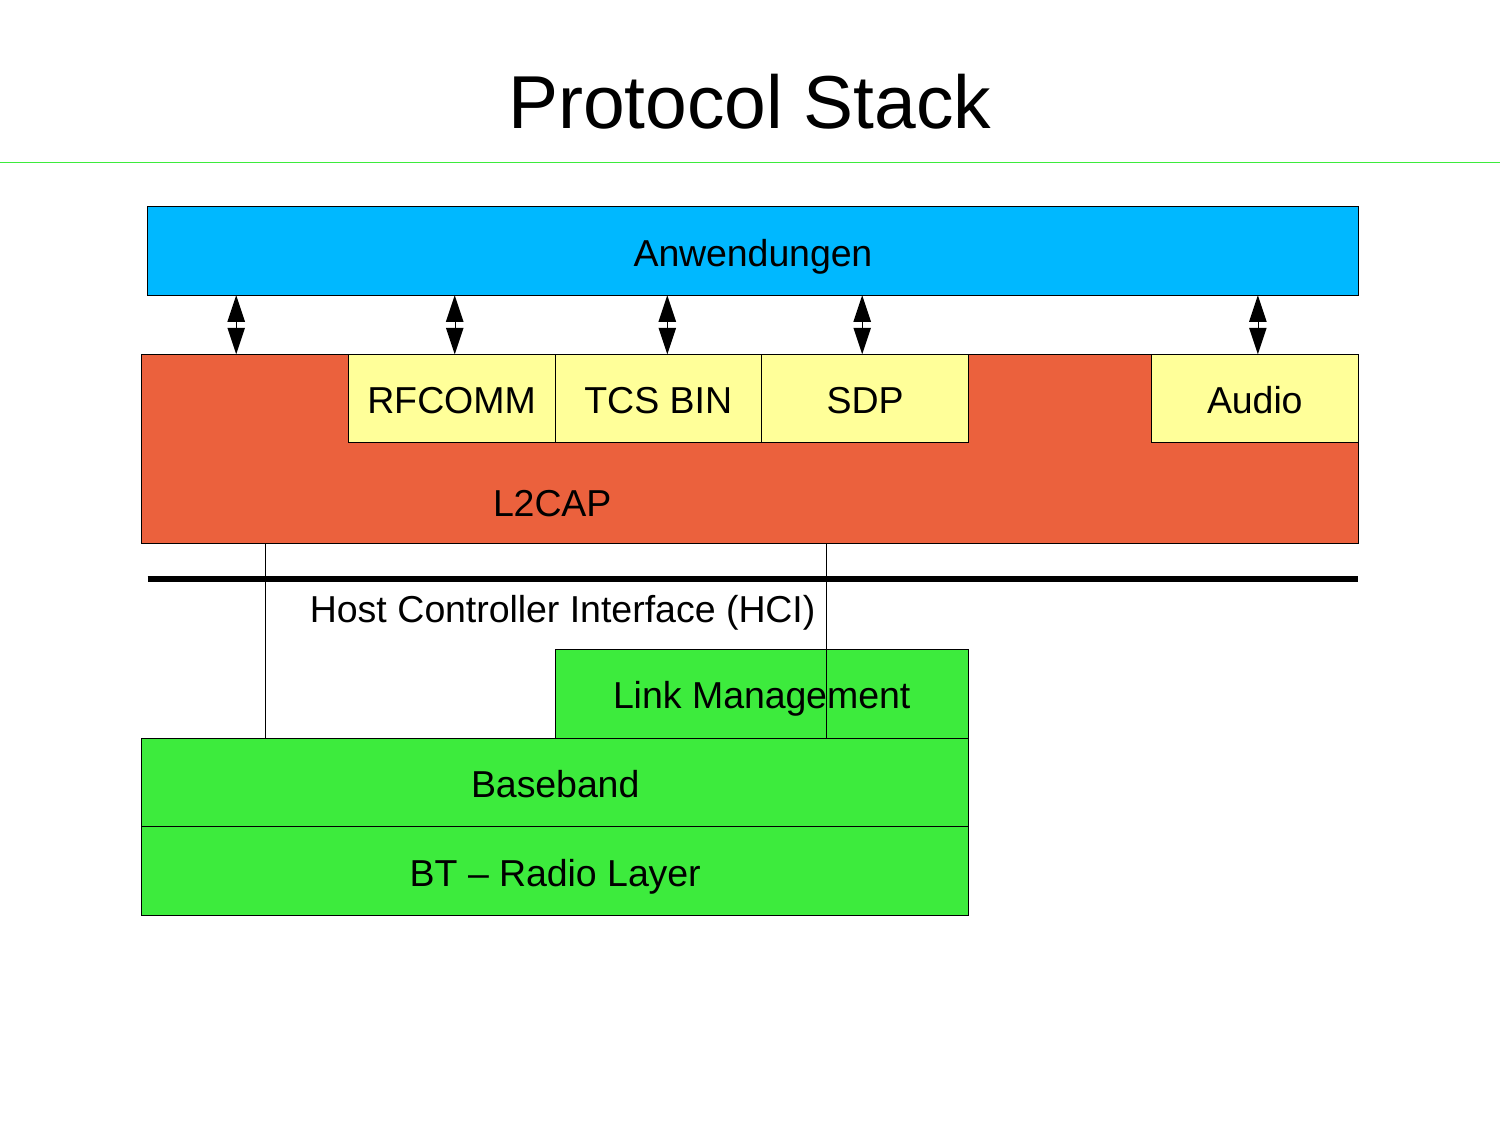

# Protocol Stack
Anwendungen
RFCOMM
TCS BIN
SDP
Audio
L2CAP
Host Controller Interface (HCI)
Link Management
Baseband
BT – Radio Layer